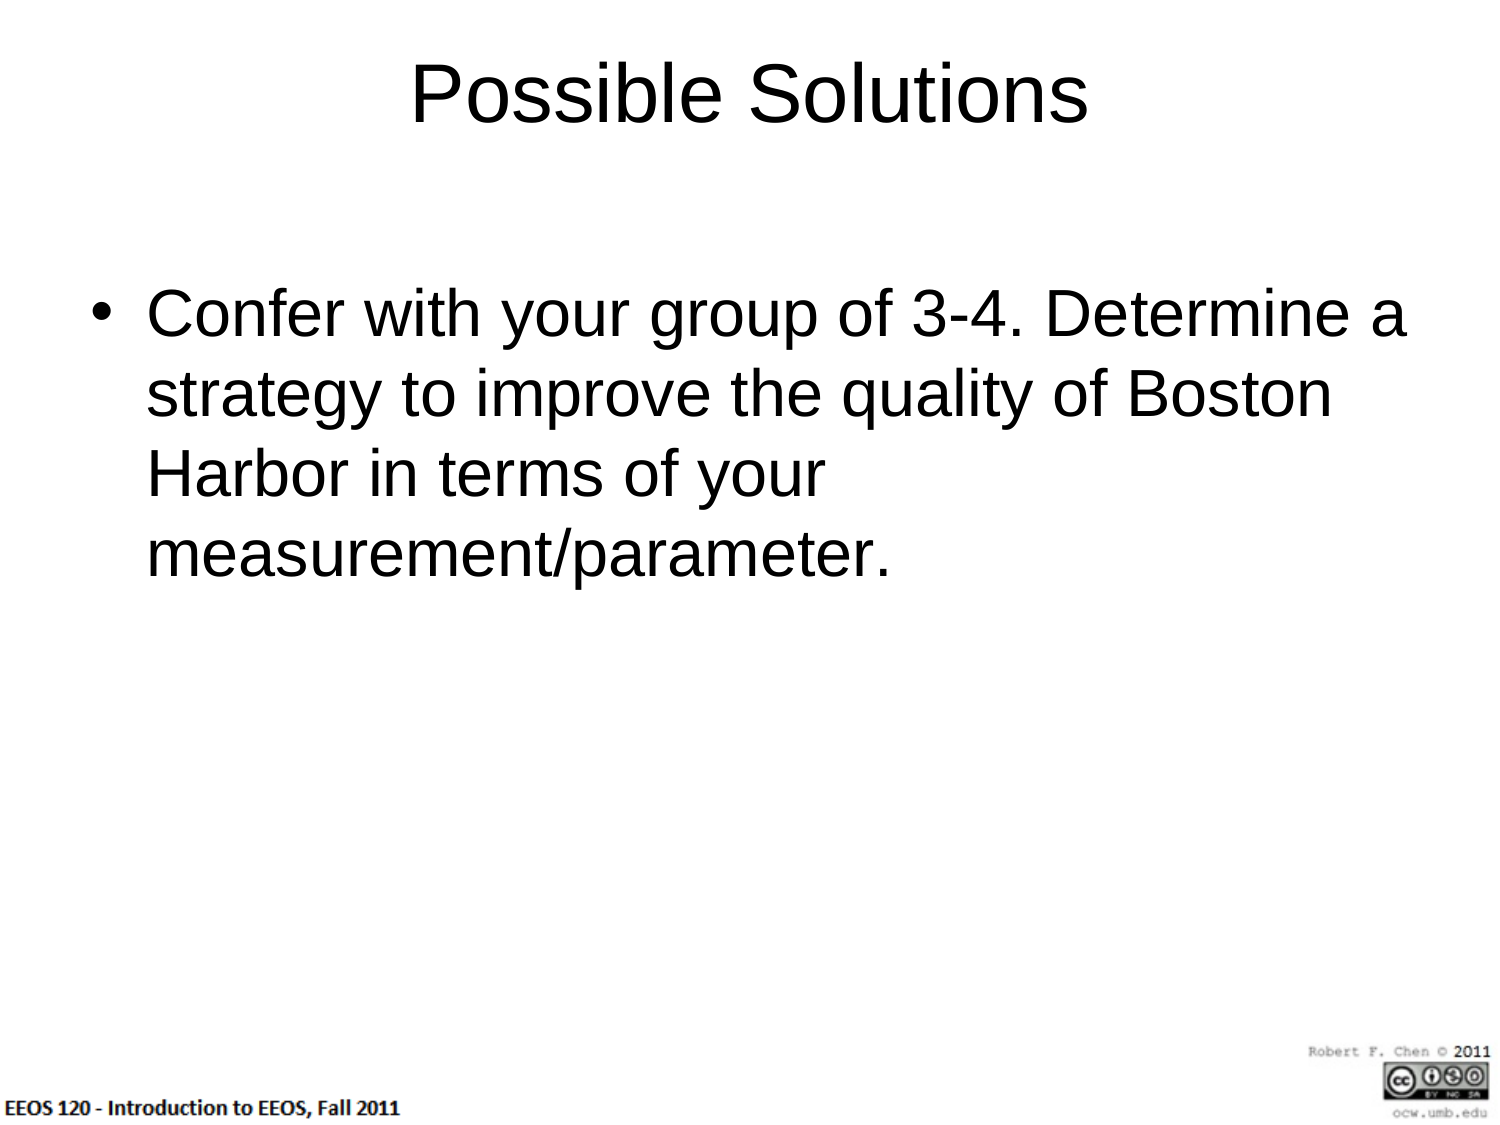

# Possible Solutions
Confer with your group of 3-4. Determine a strategy to improve the quality of Boston Harbor in terms of your measurement/parameter.